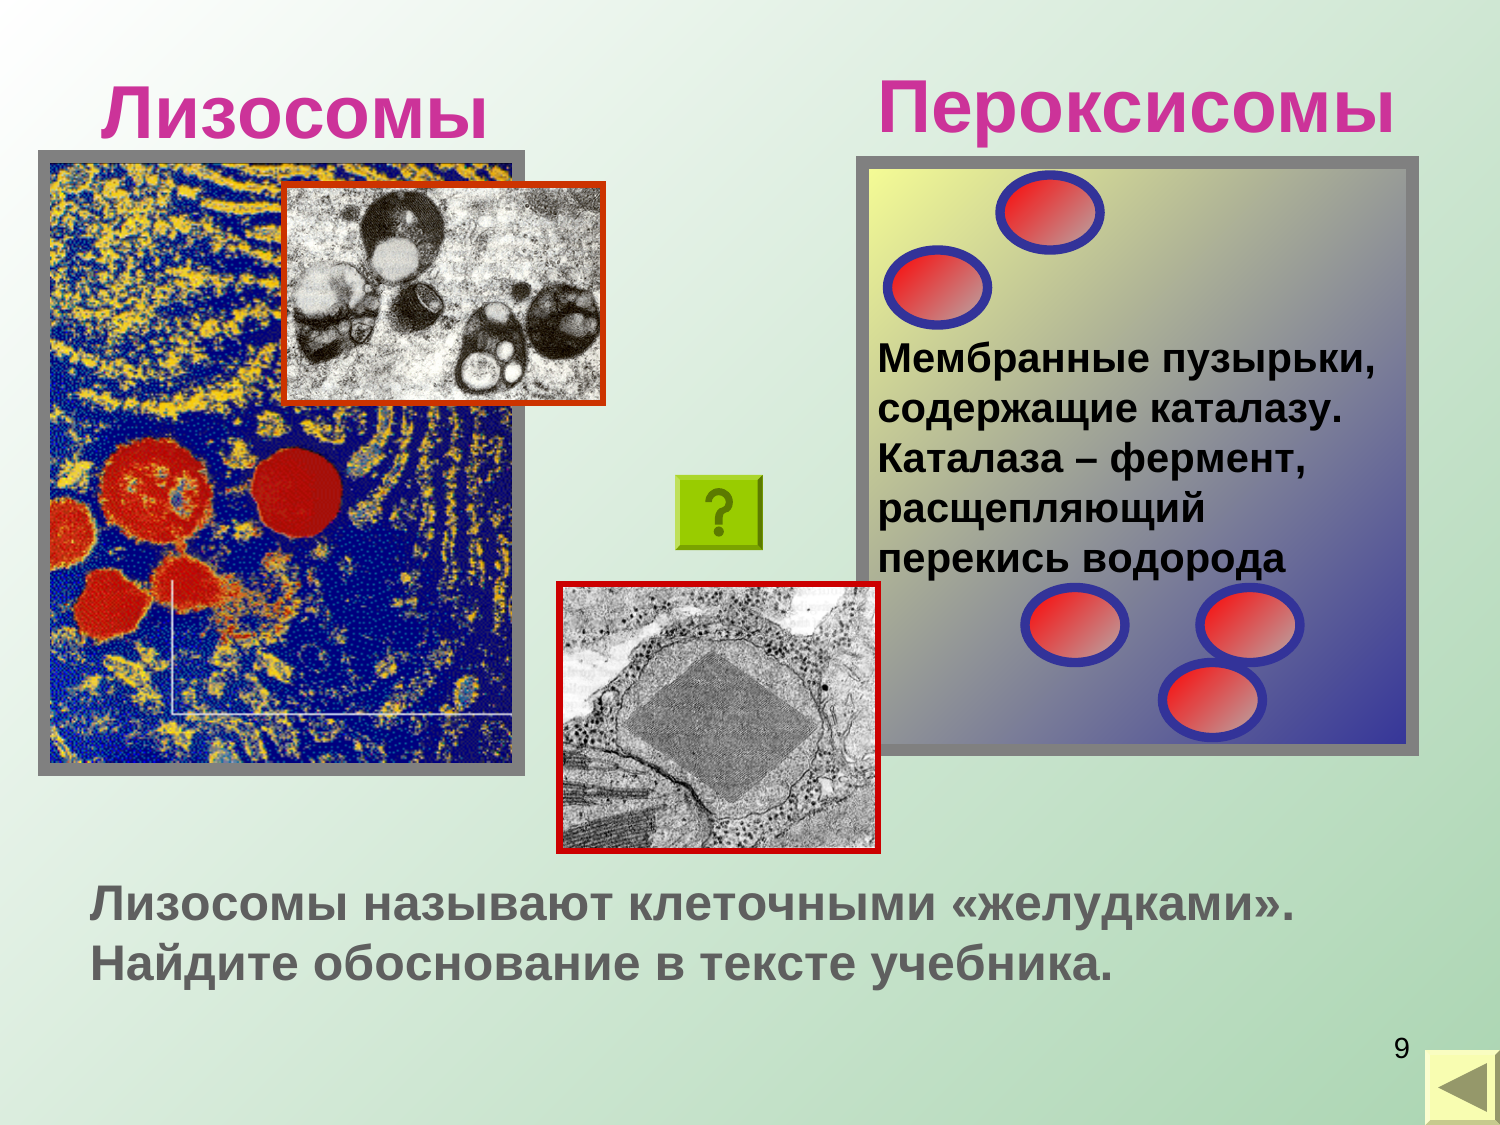

Пероксисомы
# Лизосомы
Мембранные пузырьки,
содержащие каталазу.
Каталаза – фермент,
расщепляющий
перекись водорода
Лизосомы называют клеточными «желудками». Найдите обоснование в тексте учебника.
9